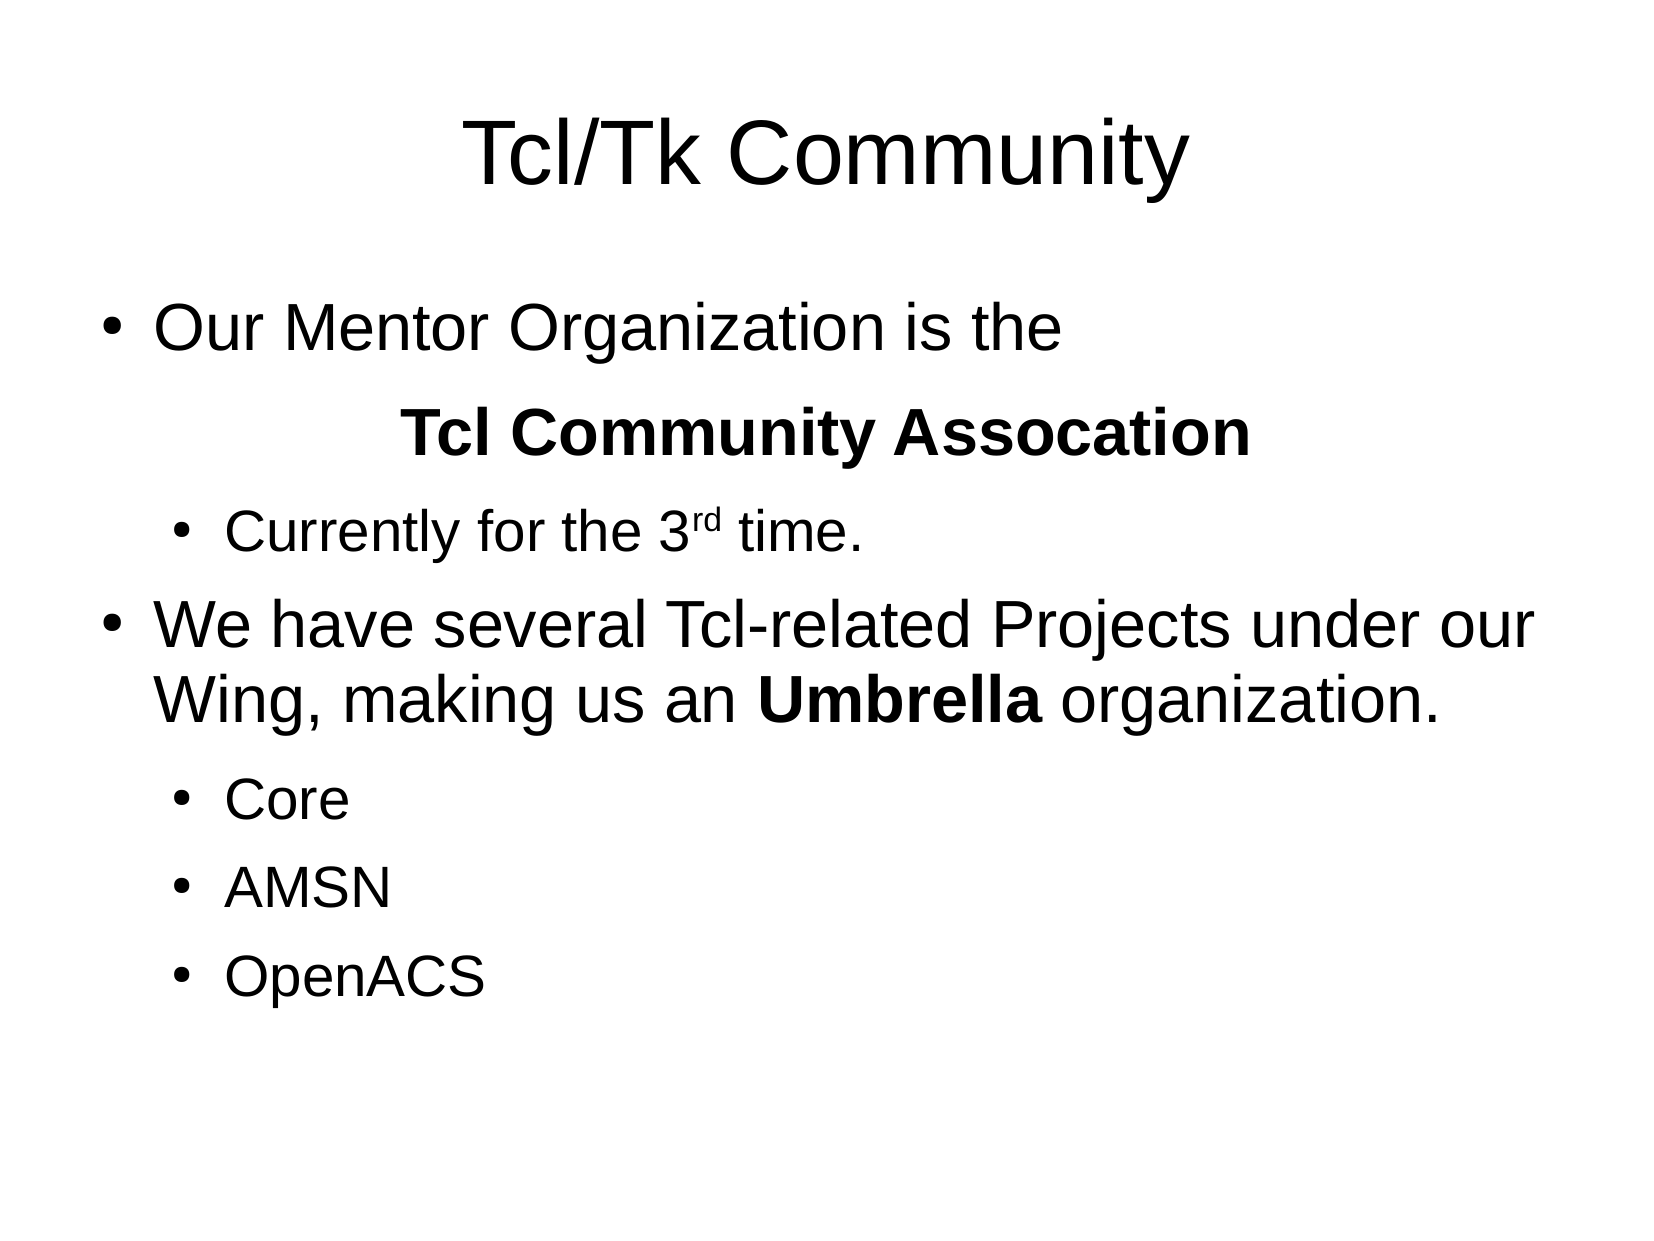

# Tcl/Tk Community
Our Mentor Organization is the
Tcl Community Assocation
Currently for the 3rd time.
We have several Tcl-related Projects under our Wing, making us an Umbrella organization.
Core
AMSN
OpenACS